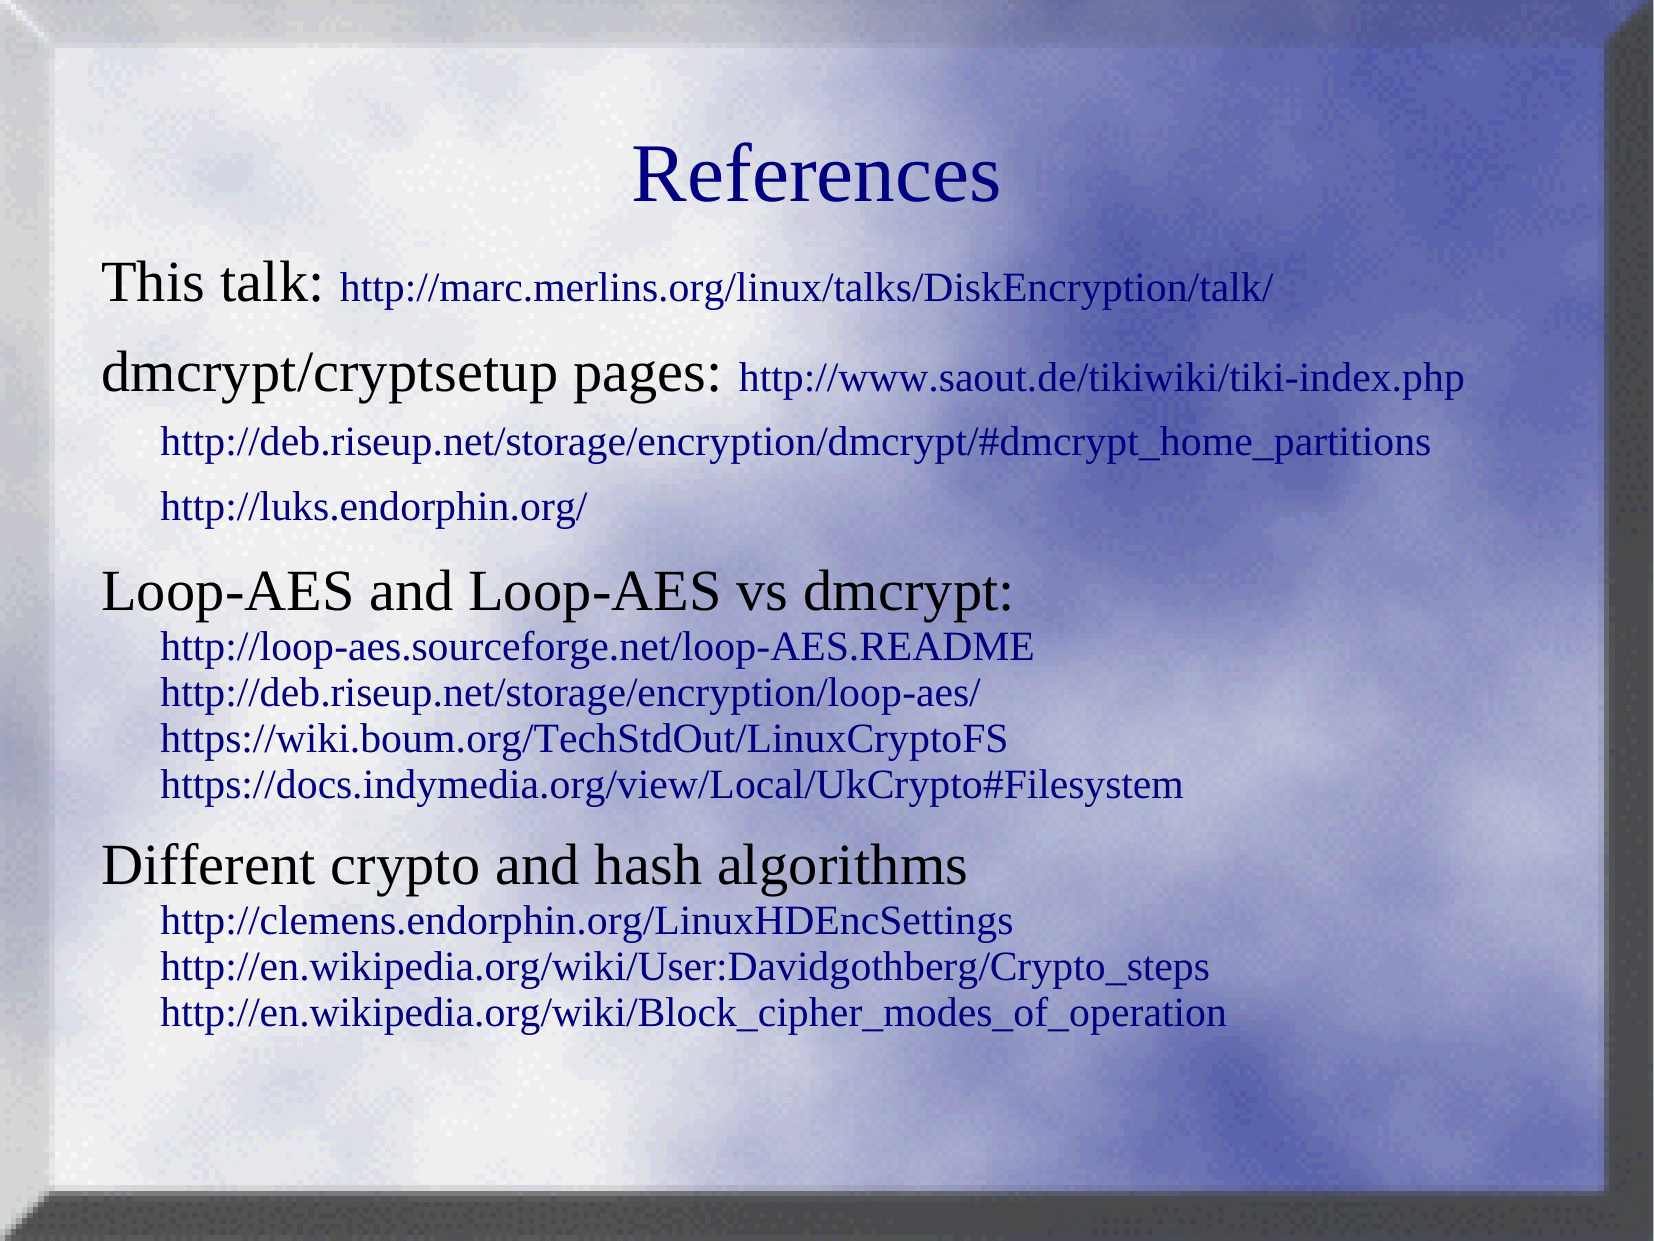

# References
This talk: http://marc.merlins.org/linux/talks/DiskEncryption/talk/
dmcrypt/cryptsetup pages: http://www.saout.de/tikiwiki/tiki-index.phphttp://deb.riseup.net/storage/encryption/dmcrypt/#dmcrypt_home_partitions http://luks.endorphin.org/
Loop-AES and Loop-AES vs dmcrypt: http://loop-aes.sourceforge.net/loop-AES.README http://deb.riseup.net/storage/encryption/loop-aes/ https://wiki.boum.org/TechStdOut/LinuxCryptoFShttps://docs.indymedia.org/view/Local/UkCrypto#Filesystem
Different crypto and hash algorithmshttp://clemens.endorphin.org/LinuxHDEncSettings http://en.wikipedia.org/wiki/User:Davidgothberg/Crypto_steps http://en.wikipedia.org/wiki/Block_cipher_modes_of_operation